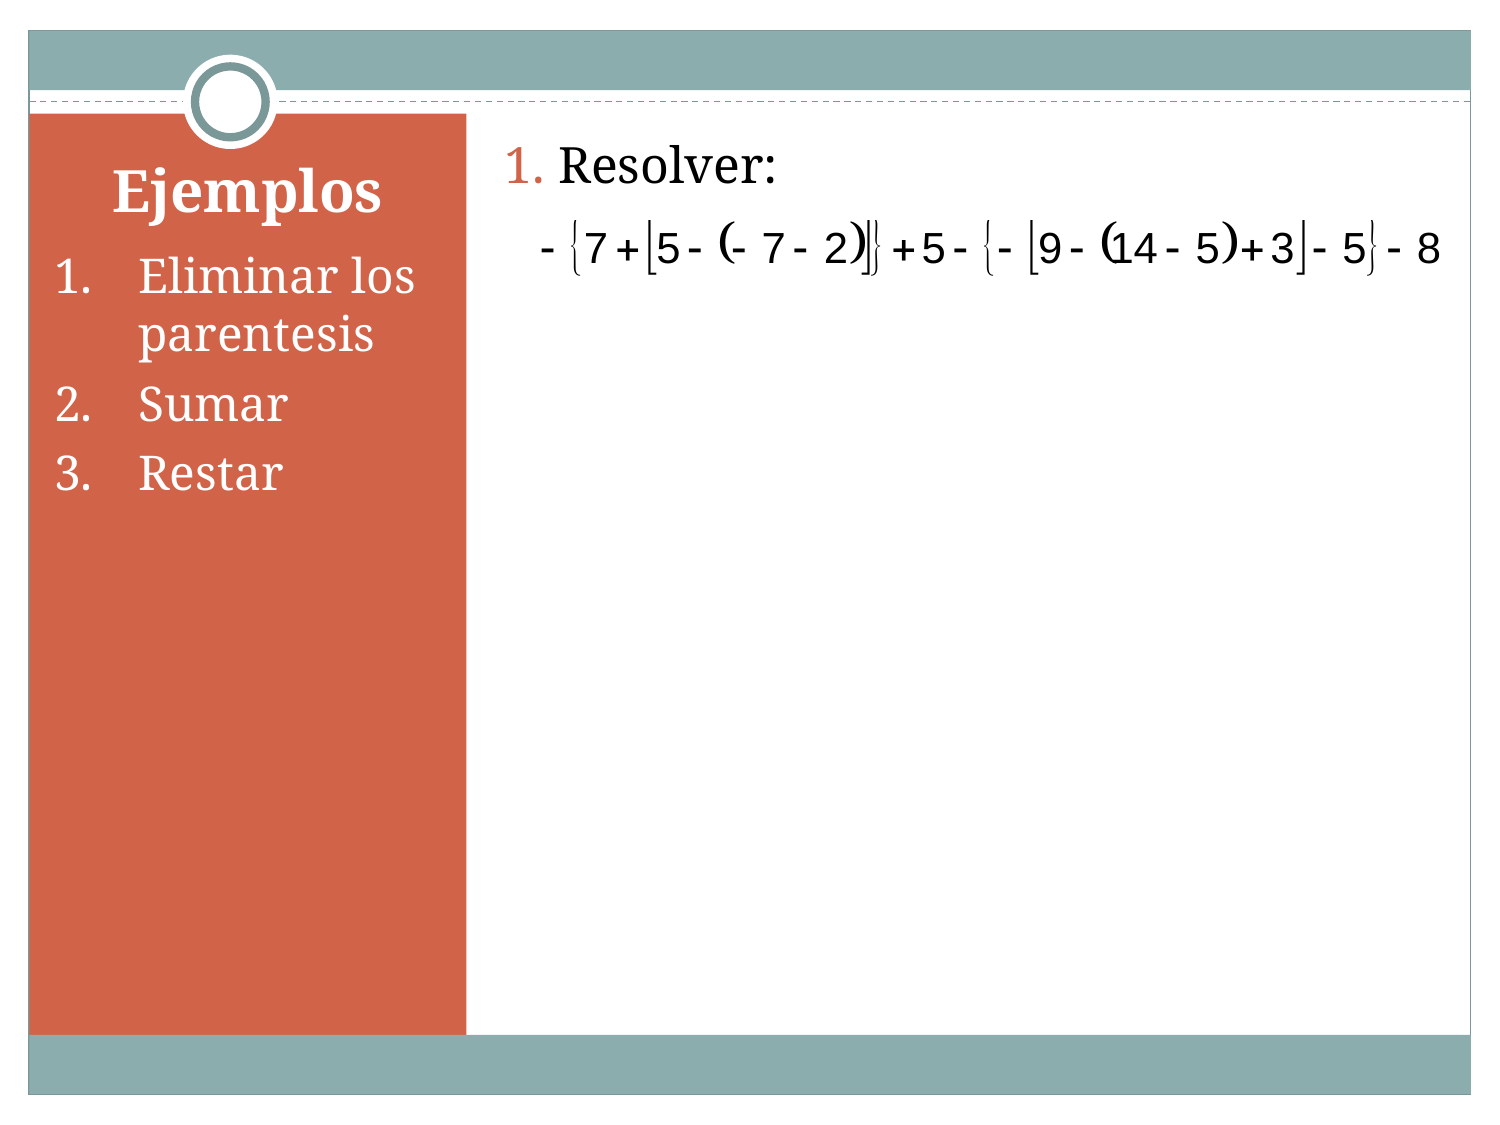

1. Resolver:
# Eliminar los parentesis
Sumar
Restar